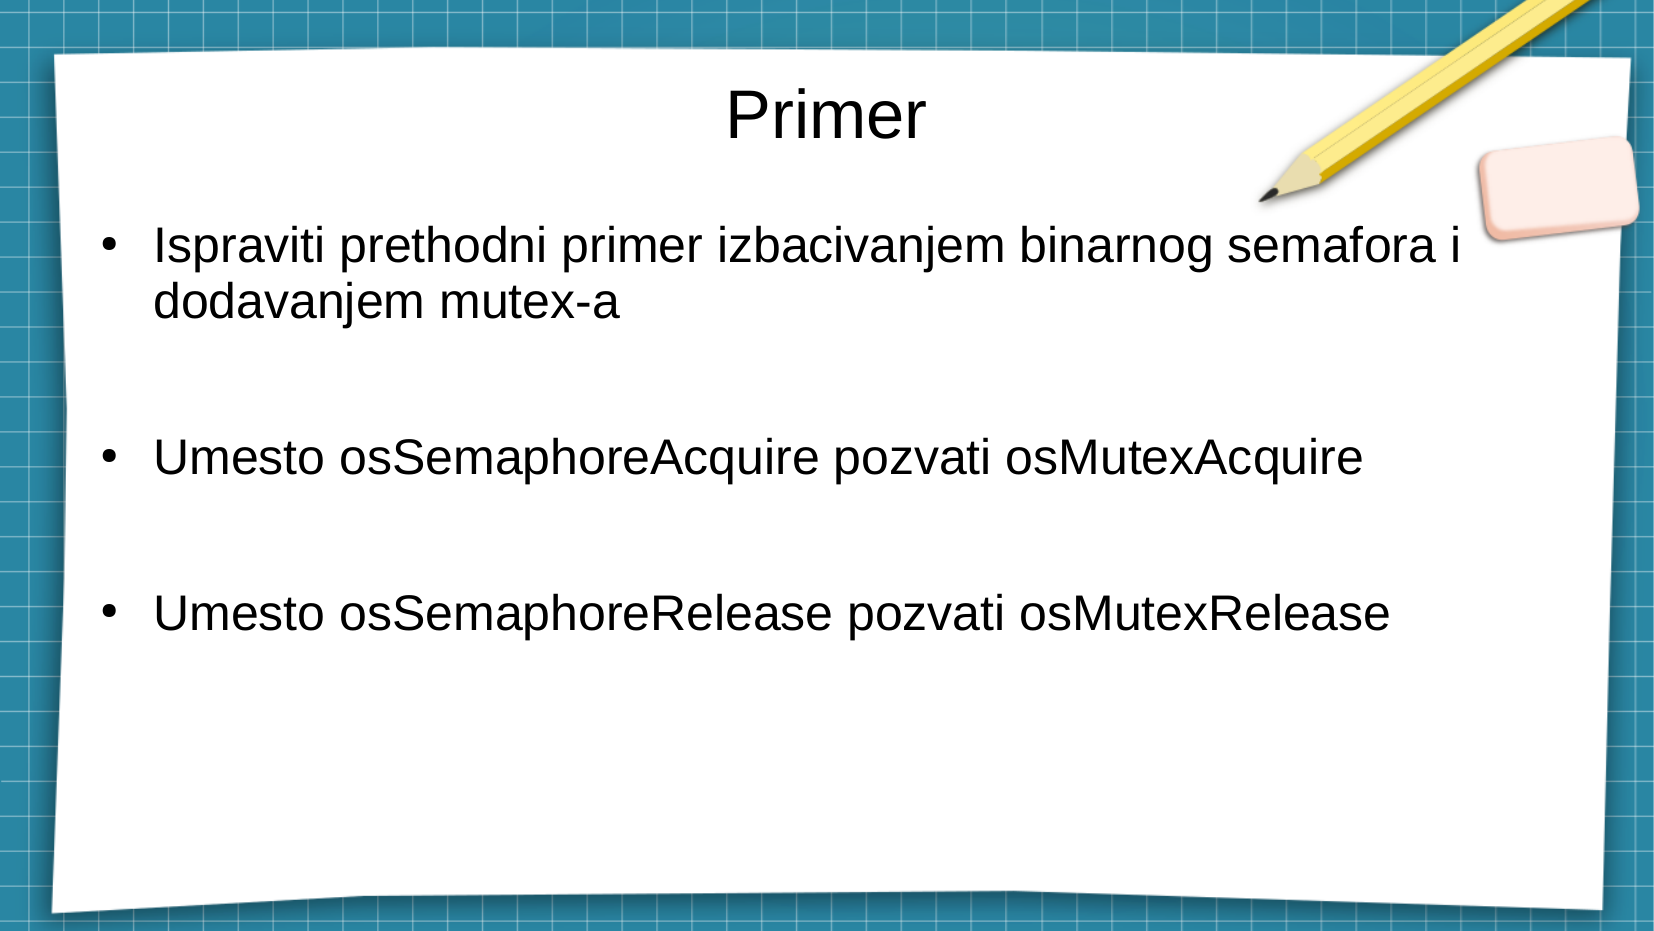

# Primer
Ispraviti prethodni primer izbacivanjem binarnog semafora i dodavanjem mutex-a
Umesto osSemaphoreAcquire pozvati osMutexAcquire
Umesto osSemaphoreRelease pozvati osMutexRelease